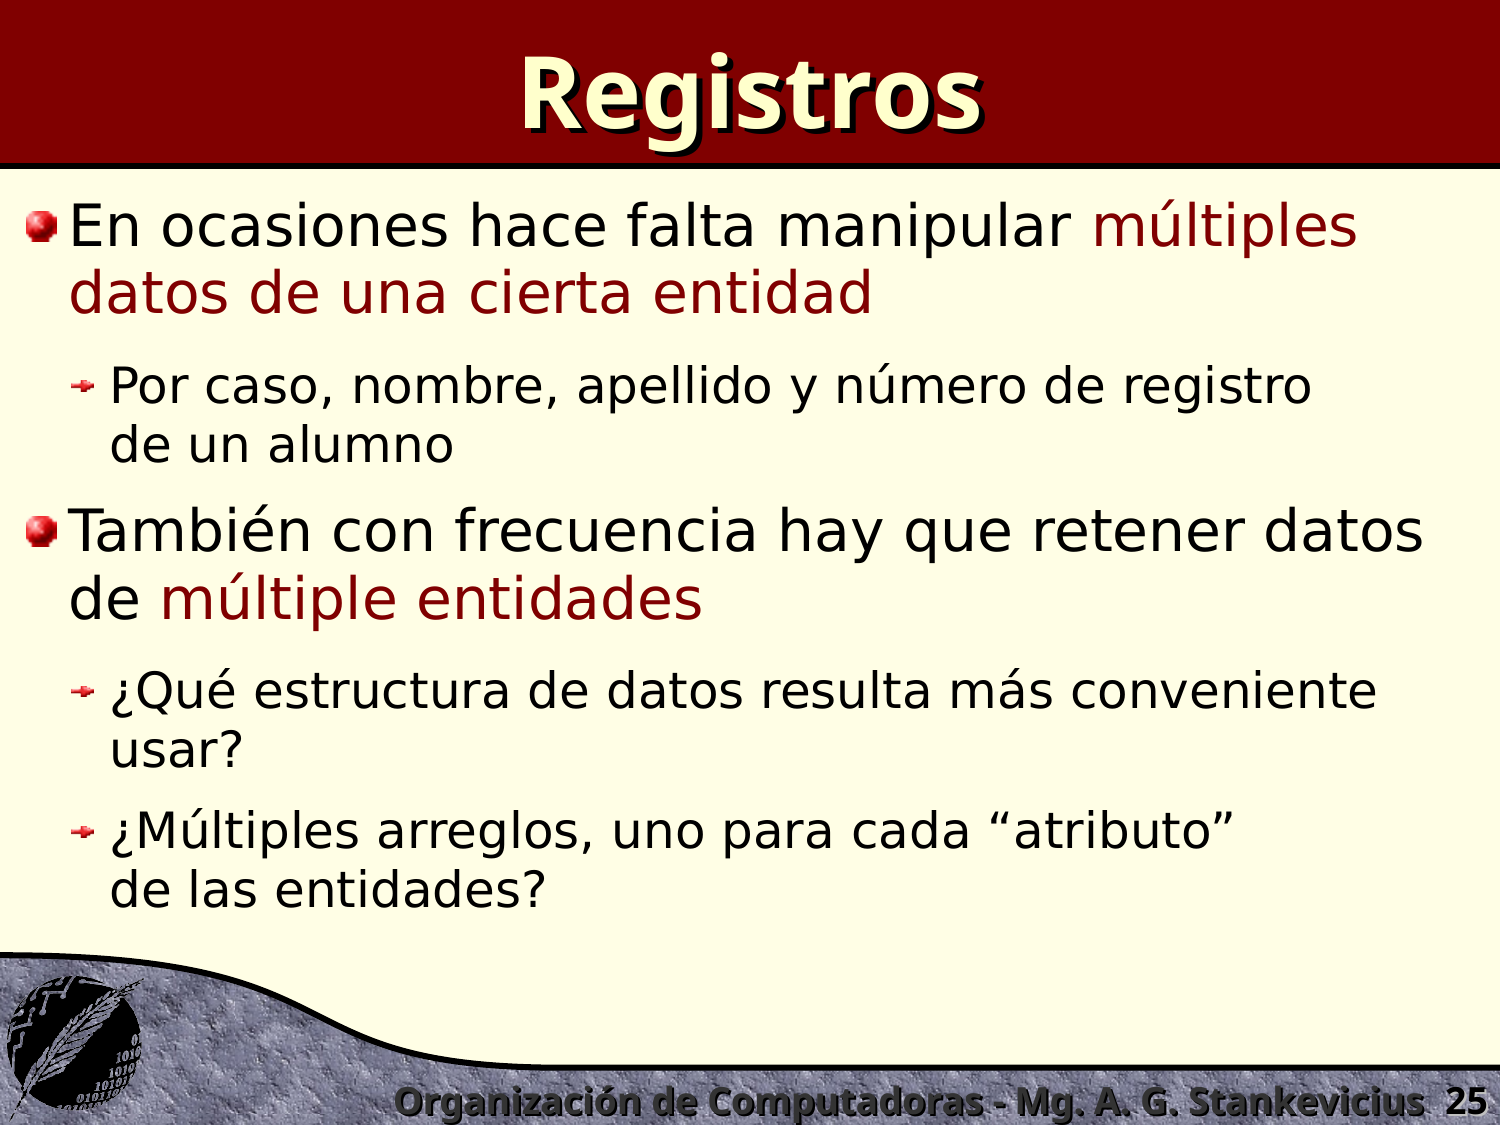

# Registros
En ocasiones hace falta manipular múltiples datos de una cierta entidad
Por caso, nombre, apellido y número de registro
de un alumno
También con frecuencia hay que retener datos de múltiple entidades
¿Qué estructura de datos resulta más conveniente usar?
¿Múltiples arreglos, uno para cada “atributo”
de las entidades?
25